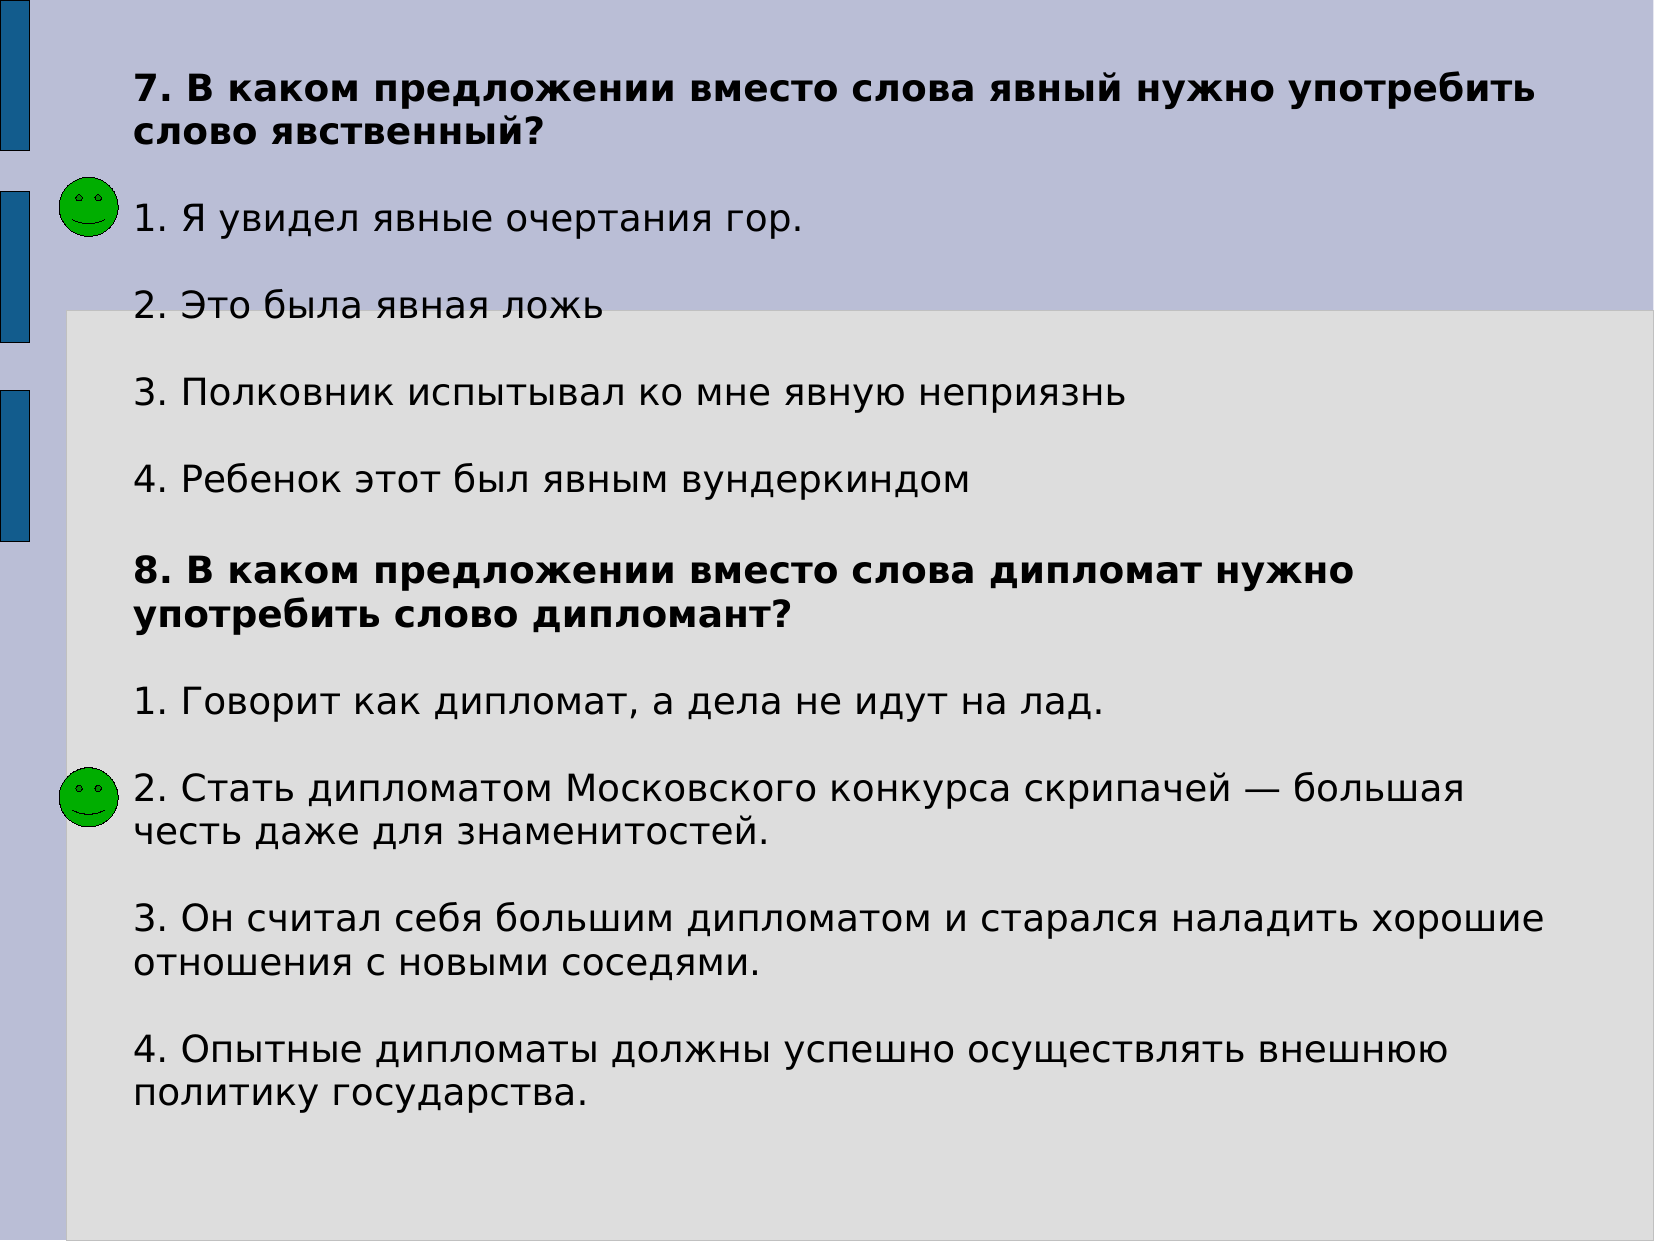

7. В каком предложении вместо слова явный нужно употребить слово явственный?
1. Я увидел явные очертания гор.
2. Это была явная ложь
3. Полковник испытывал ко мне явную неприязнь
4. Ребенок этот был явным вундеркиндом
8. В каком предложении вместо слова дипломат нужно употребить слово дипломант?
1. Говорит как дипломат, а дела не идут на лад.
2. Стать дипломатом Московского конкурса скрипачей — большая честь даже для знаменитостей.
3. Он считал себя большим дипломатом и старался наладить хорошие отношения с новыми соседями.
4. Опытные дипломаты должны успешно осуществлять внешнюю политику государства.